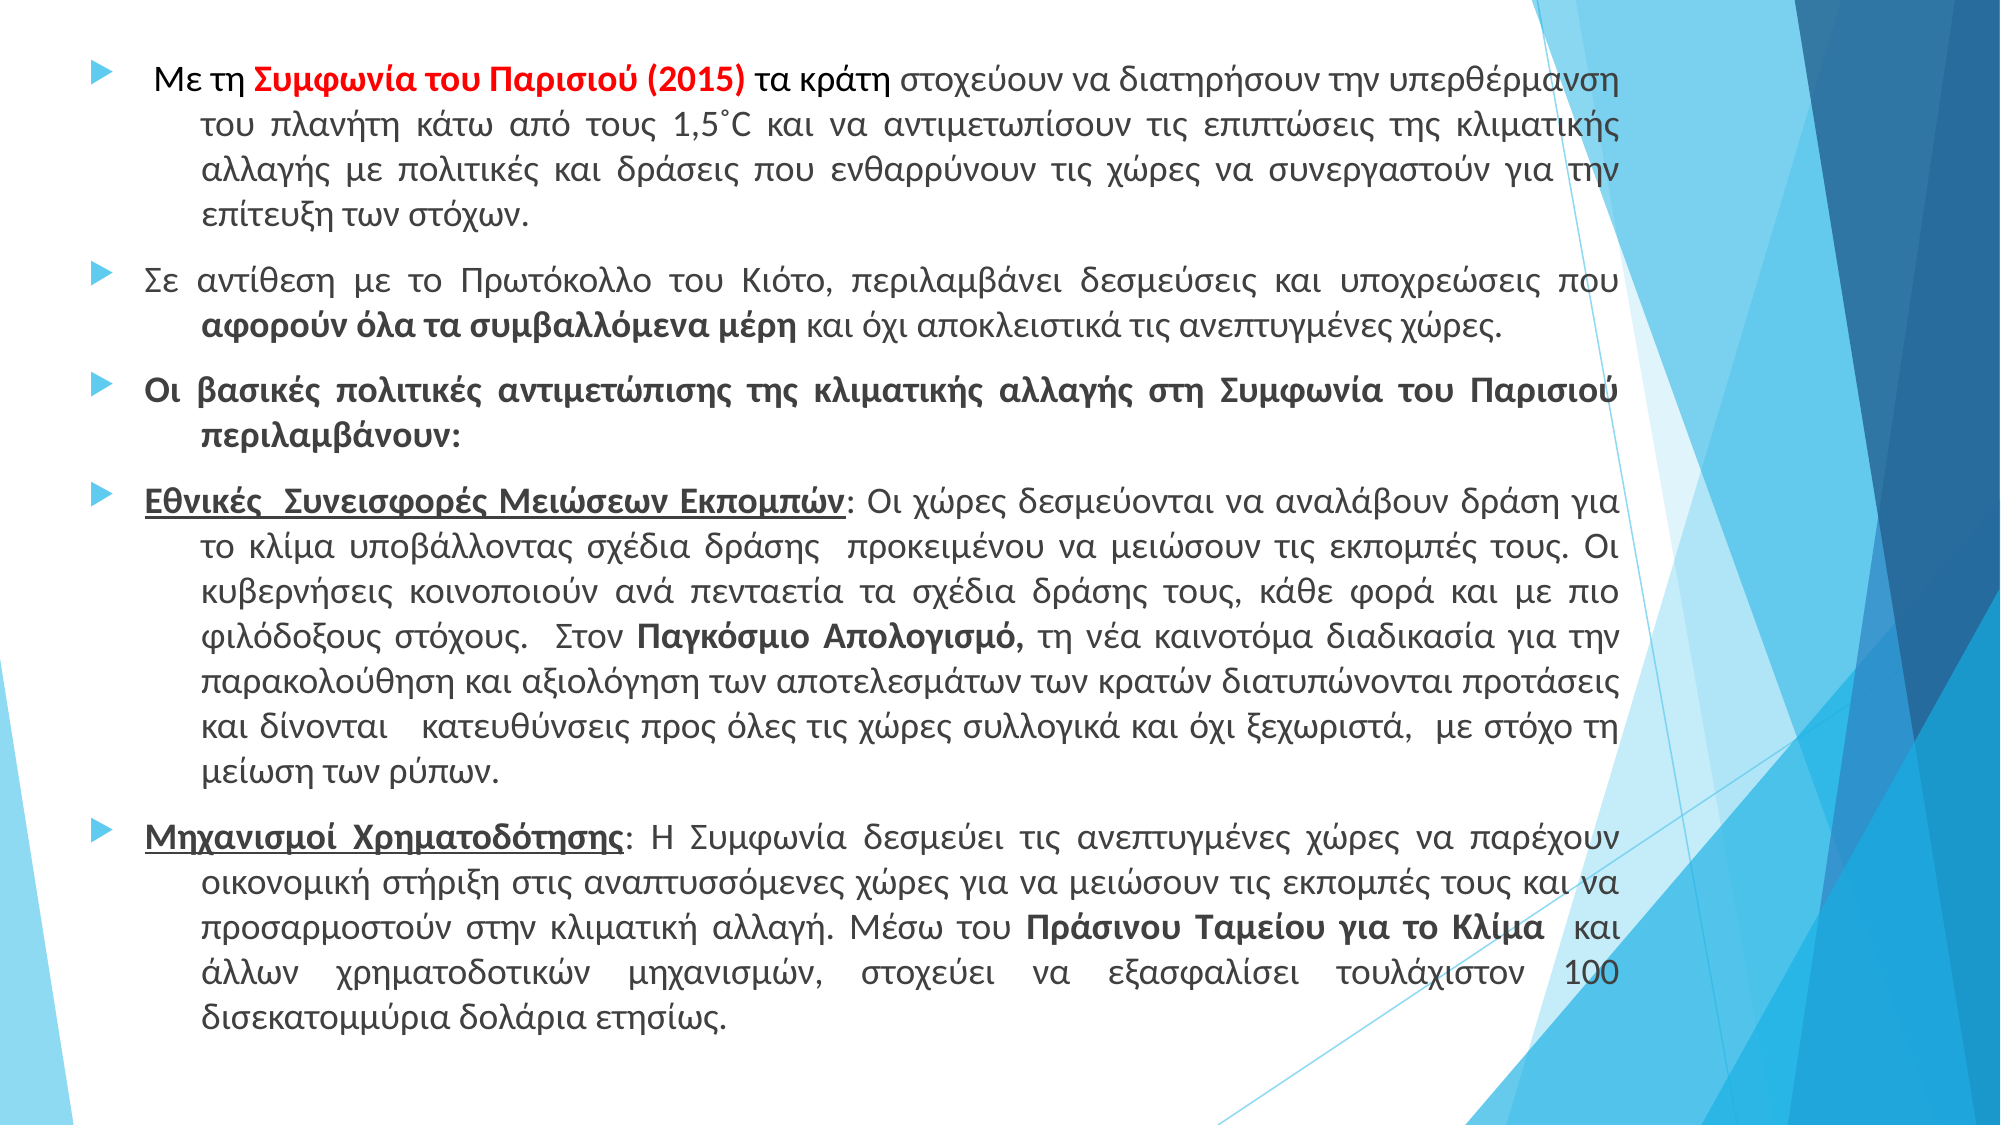

#
 Με τη Συμφωνία του Παρισιού (2015) τα κράτη στοχεύουν να διατηρήσουν την υπερθέρμανση του πλανήτη κάτω από τους 1,5˚C και να αντιμετωπίσουν τις επιπτώσεις της κλιματικής αλλαγής με πολιτικές και δράσεις που ενθαρρύνουν τις χώρες να συνεργαστούν για την επίτευξη των στόχων.
Σε αντίθεση με το Πρωτόκολλο του Κιότο, περιλαμβάνει δεσμεύσεις και υποχρεώσεις που αφορούν όλα τα συμβαλλόμενα μέρη και όχι αποκλειστικά τις ανεπτυγμένες χώρες.
Οι βασικές πολιτικές αντιμετώπισης της κλιματικής αλλαγής στη Συμφωνία του Παρισιού περιλαμβάνουν:
Εθνικές Συνεισφορές Μειώσεων Εκπομπών: Οι χώρες δεσμεύονται να αναλάβουν δράση για το κλίμα υποβάλλοντας σχέδια δράσης προκειμένου να μειώσουν τις εκπομπές τους. Οι κυβερνήσεις κοινοποιούν ανά πενταετία τα σχέδια δράσης τους, κάθε φορά και με πιο φιλόδοξους στόχους. Στον Παγκόσμιο Απολογισμό, τη νέα καινοτόμα διαδικασία για την παρακολούθηση και αξιολόγηση των αποτελεσμάτων των κρατών διατυπώνονται προτάσεις και δίνονται κατευθύνσεις προς όλες τις χώρες συλλογικά και όχι ξεχωριστά, με στόχο τη μείωση των ρύπων.
Μηχανισμοί Χρηματοδότησης: Η Συμφωνία δεσμεύει τις ανεπτυγμένες χώρες να παρέχουν οικονομική στήριξη στις αναπτυσσόμενες χώρες για να μειώσουν τις εκπομπές τους και να προσαρμοστούν στην κλιματική αλλαγή. Μέσω του Πράσινου Ταμείου για το Κλίμα και άλλων χρηματοδοτικών μηχανισμών, στοχεύει να εξασφαλίσει τουλάχιστον 100 δισεκατομμύρια δολάρια ετησίως.